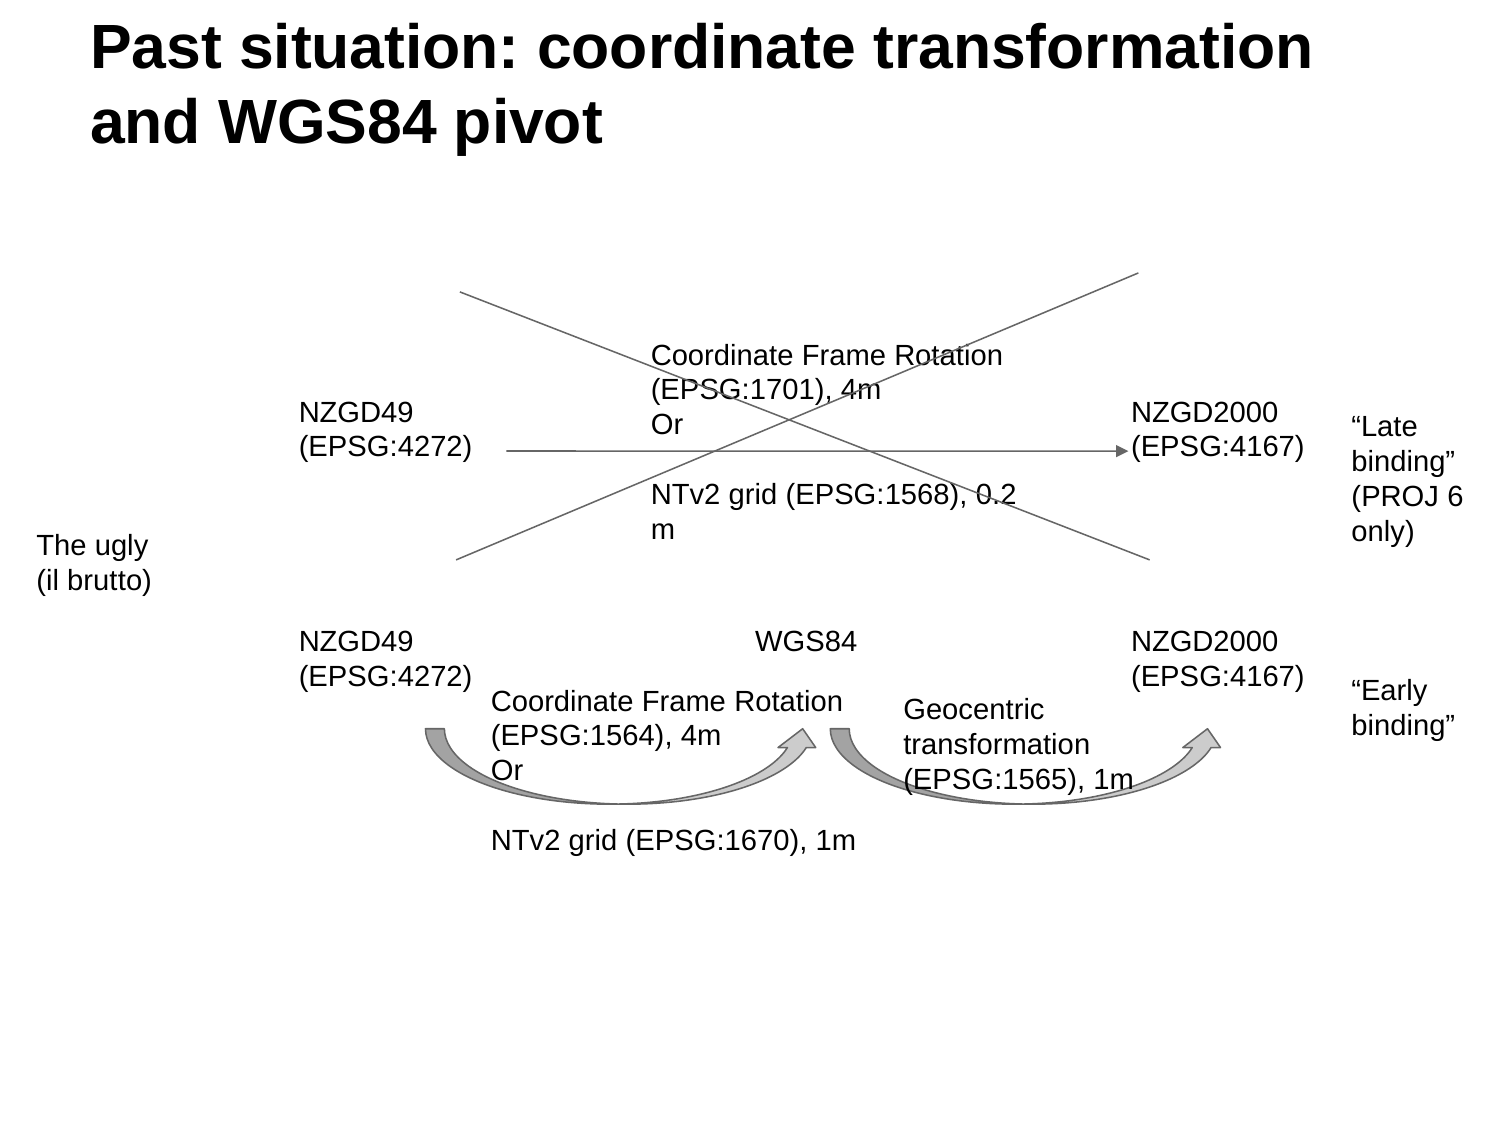

# Past situation: coordinate transformation and WGS84 pivot
Coordinate Frame Rotation (EPSG:1701), 4m
Or
NTv2 grid (EPSG:1568), 0.2 m
NZGD49
(EPSG:4272)
NZGD2000
(EPSG:4167)
“Late binding”
(PROJ 6 only)
The ugly
(il brutto)
NZGD49
(EPSG:4272)
WGS84
NZGD2000
(EPSG:4167)
“Early binding”
Coordinate Frame Rotation (EPSG:1564), 4m
Or
NTv2 grid (EPSG:1670), 1m
Geocentric transformation
(EPSG:1565), 1m